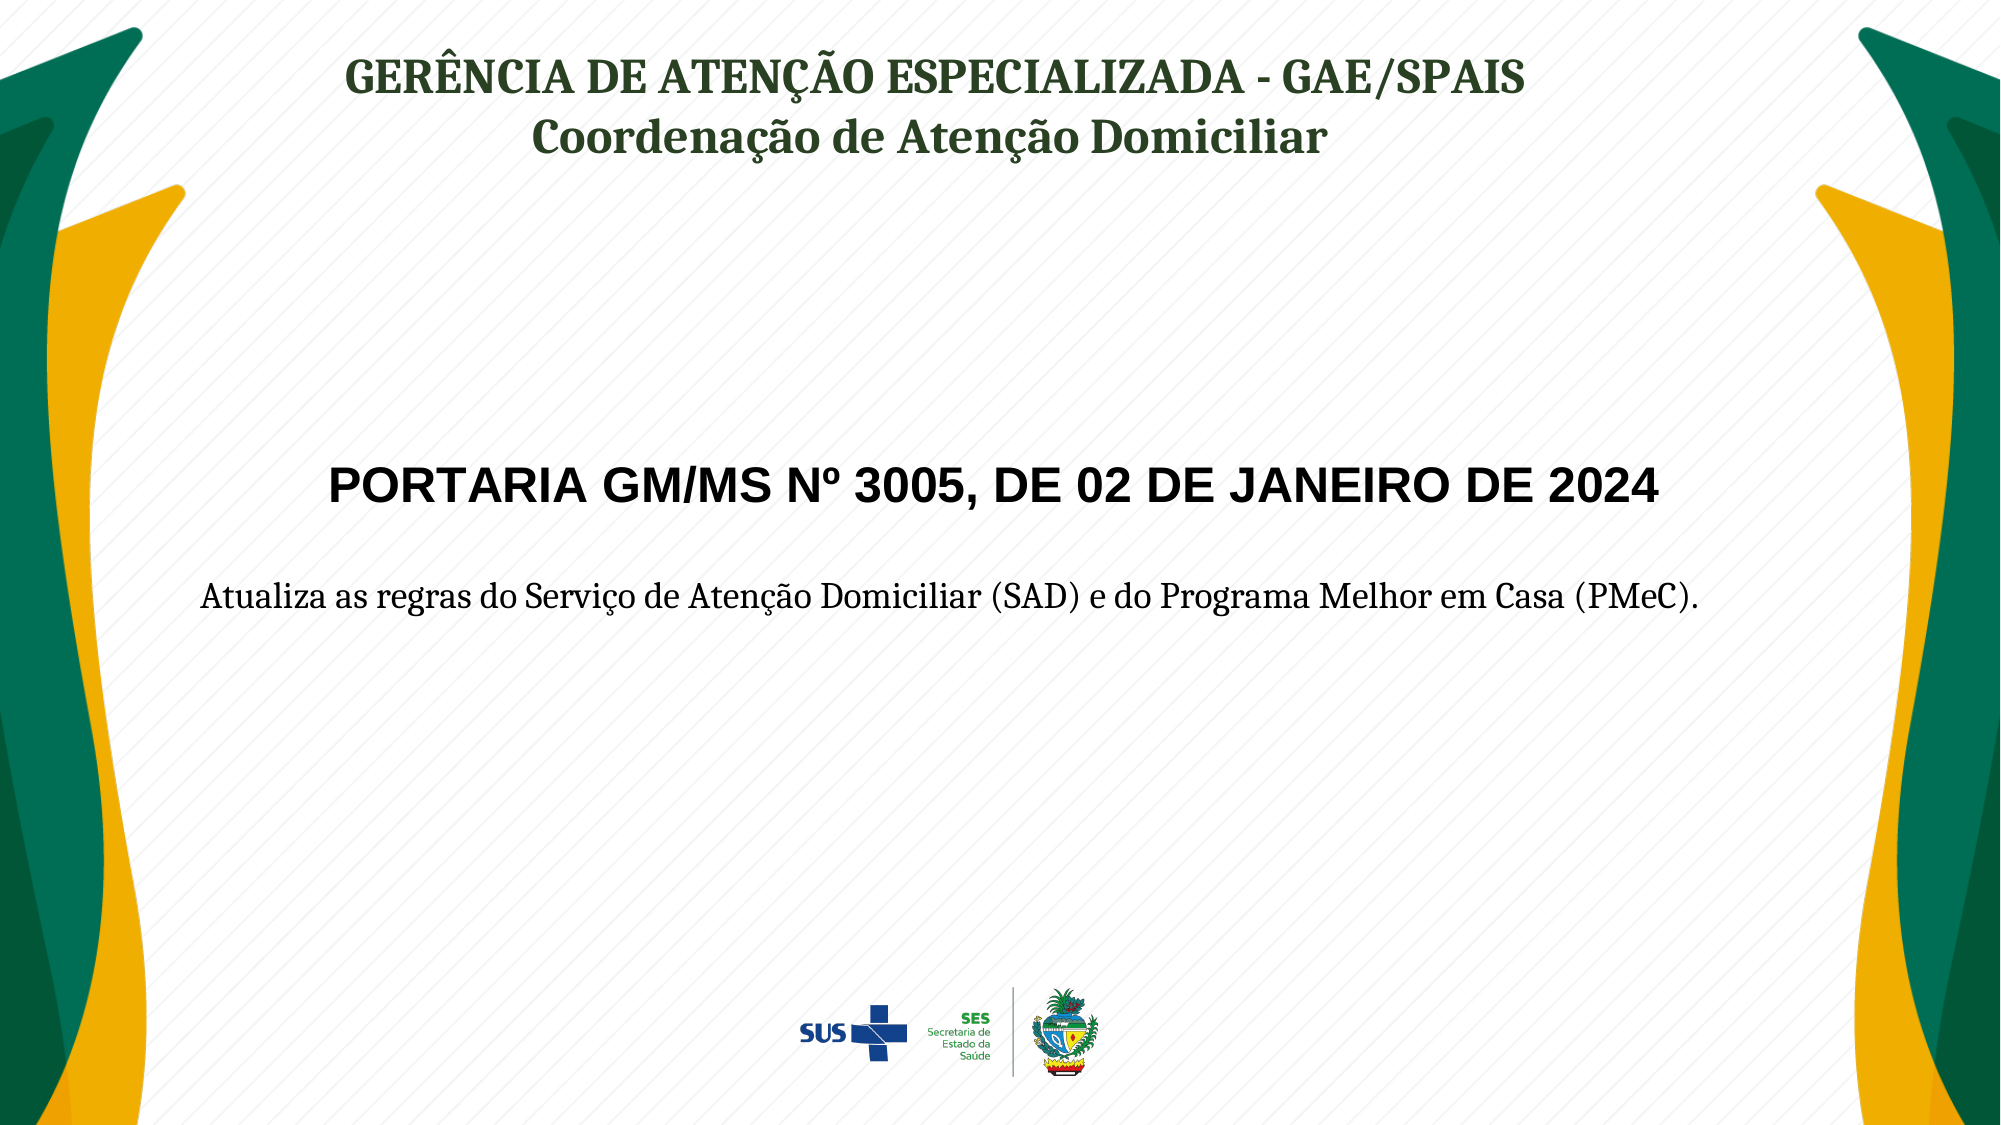

GERÊNCIA DE ATENÇÃO ESPECIALIZADA - GAE/SPAIS
Coordenação de Atenção Domiciliar
PORTARIA GM/MS Nº 3005, DE 02 DE JANEIRO DE 2024
Atualiza as regras do Serviço de Atenção Domiciliar (SAD) e do Programa Melhor em Casa (PMeC).